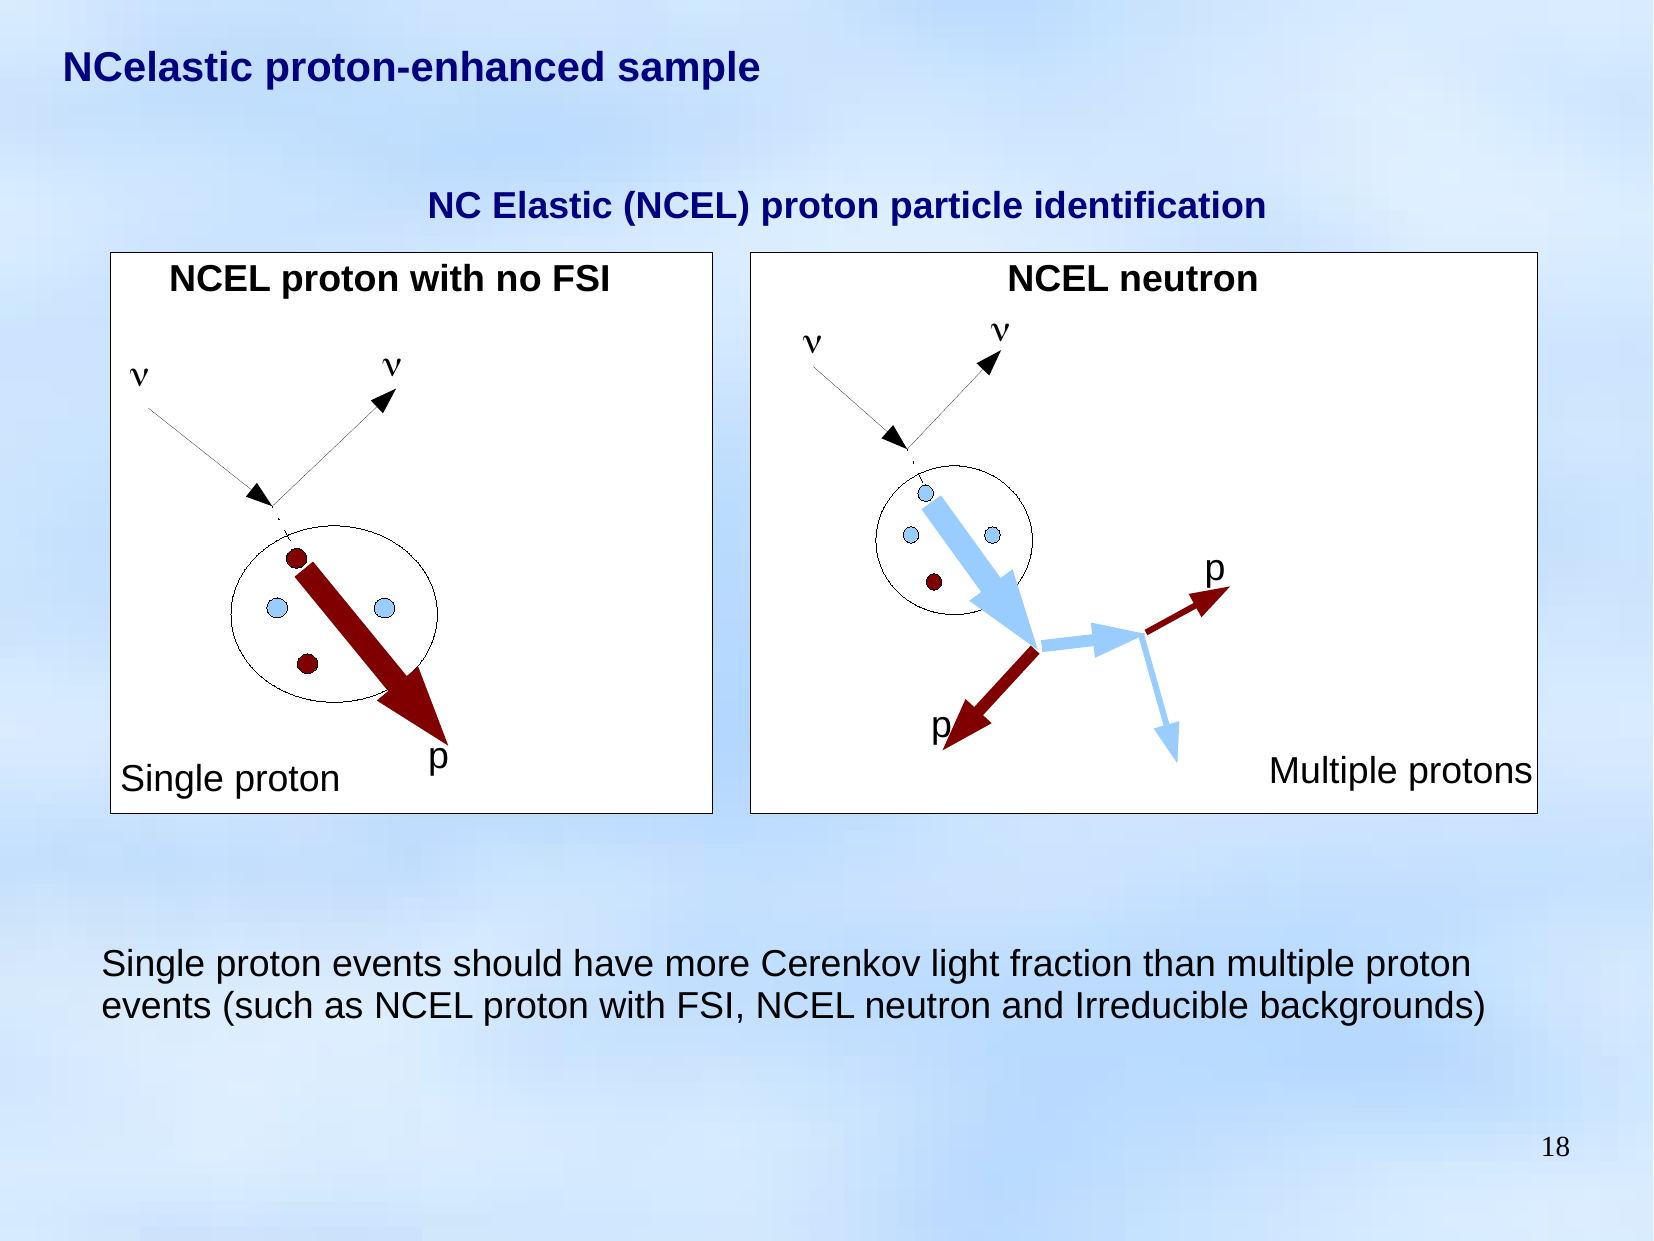

NCelastic proton-enhanced sample
NC Elastic (NCEL) proton particle identification
NCEL proton with no FSI
NCEL neutron
n
n
n
n
p
p
p
Multiple protons
Single proton
Single proton events should have more Cerenkov light fraction than multiple proton events (such as NCEL proton with FSI, NCEL neutron and Irreducible backgrounds)
18